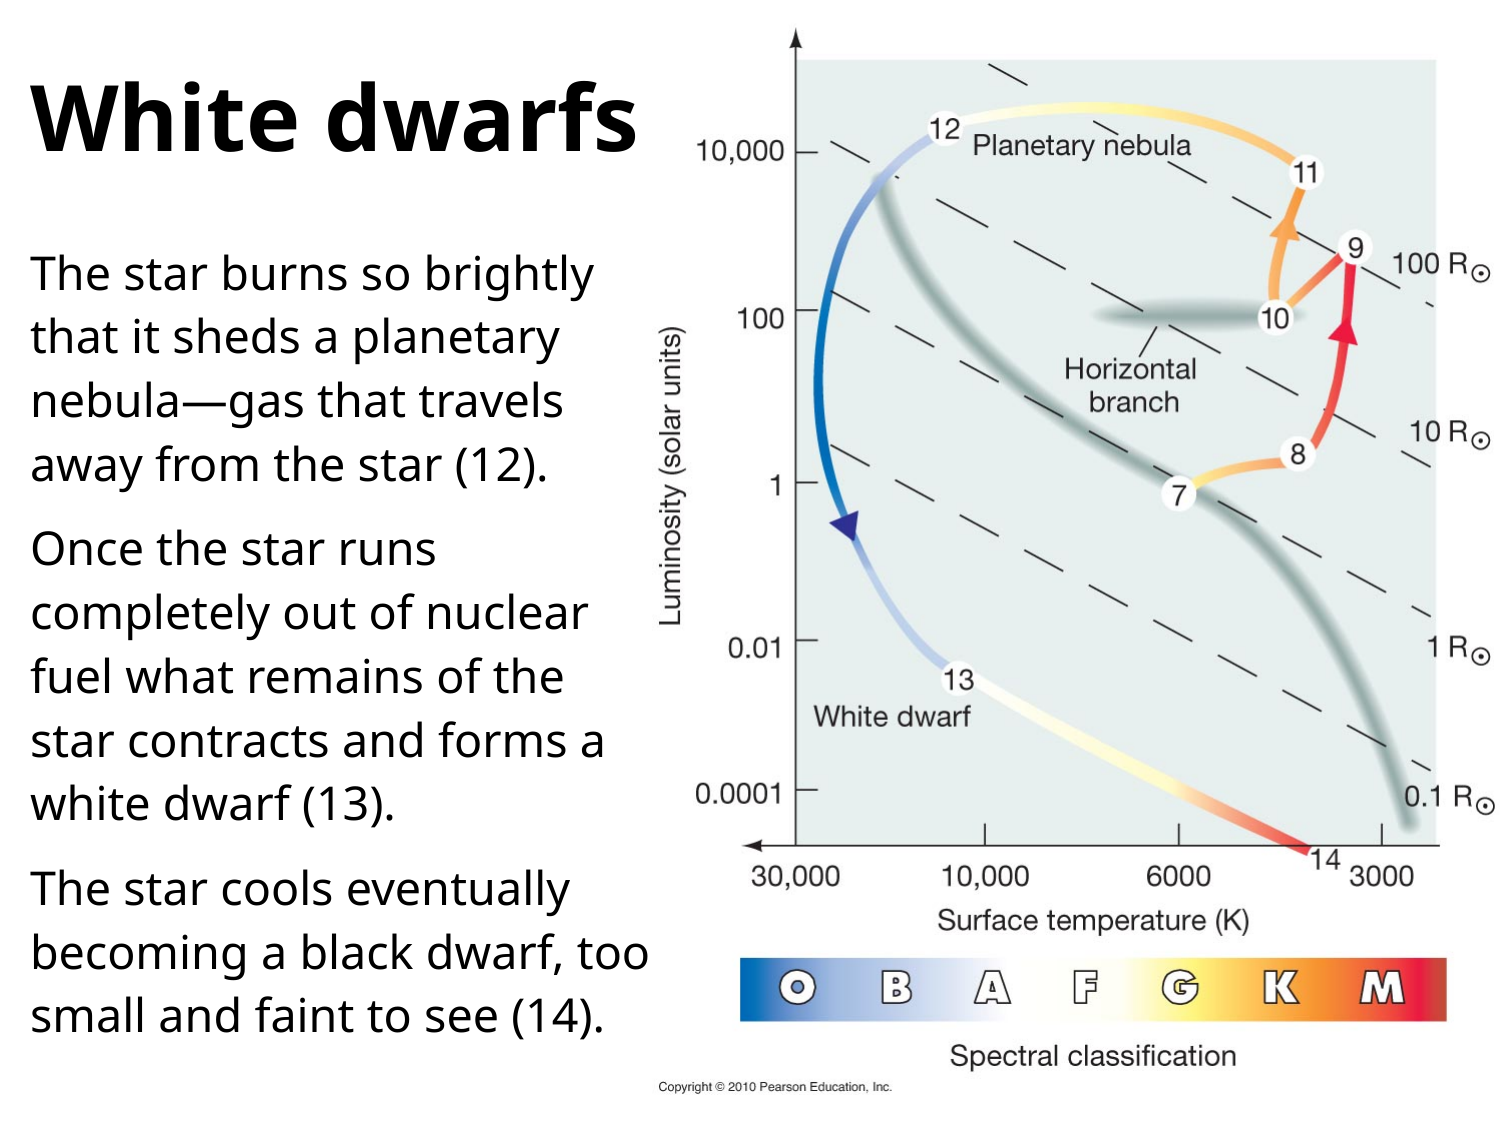

# White dwarfs
The star burns so brightly that it sheds a planetary nebula—gas that travels away from the star (12).
Once the star runs completely out of nuclear fuel what remains of the star contracts and forms a white dwarf (13).
The star cools eventually becoming a black dwarf, too small and faint to see (14).